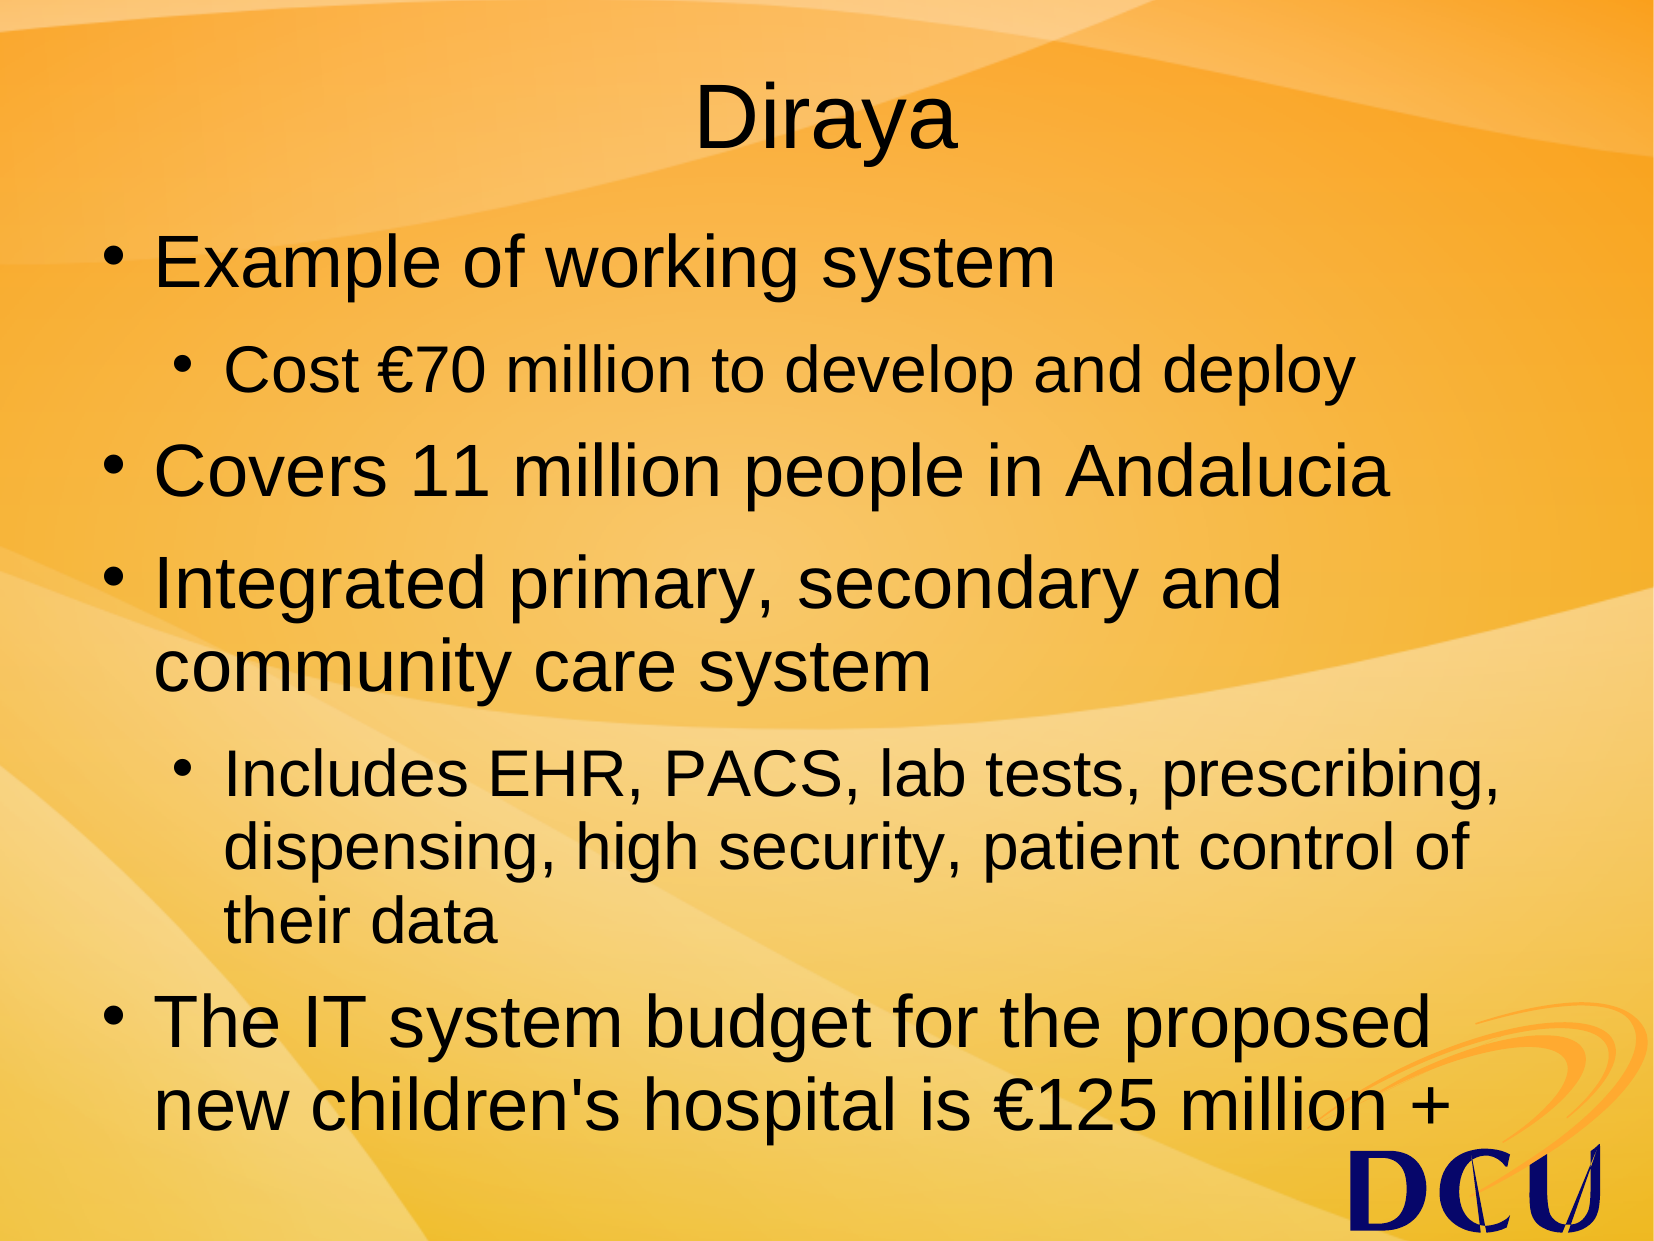

# Diraya
Example of working system
Cost €70 million to develop and deploy
Covers 11 million people in Andalucia
Integrated primary, secondary and community care system
Includes EHR, PACS, lab tests, prescribing, dispensing, high security, patient control of their data
The IT system budget for the proposed new children's hospital is €125 million +